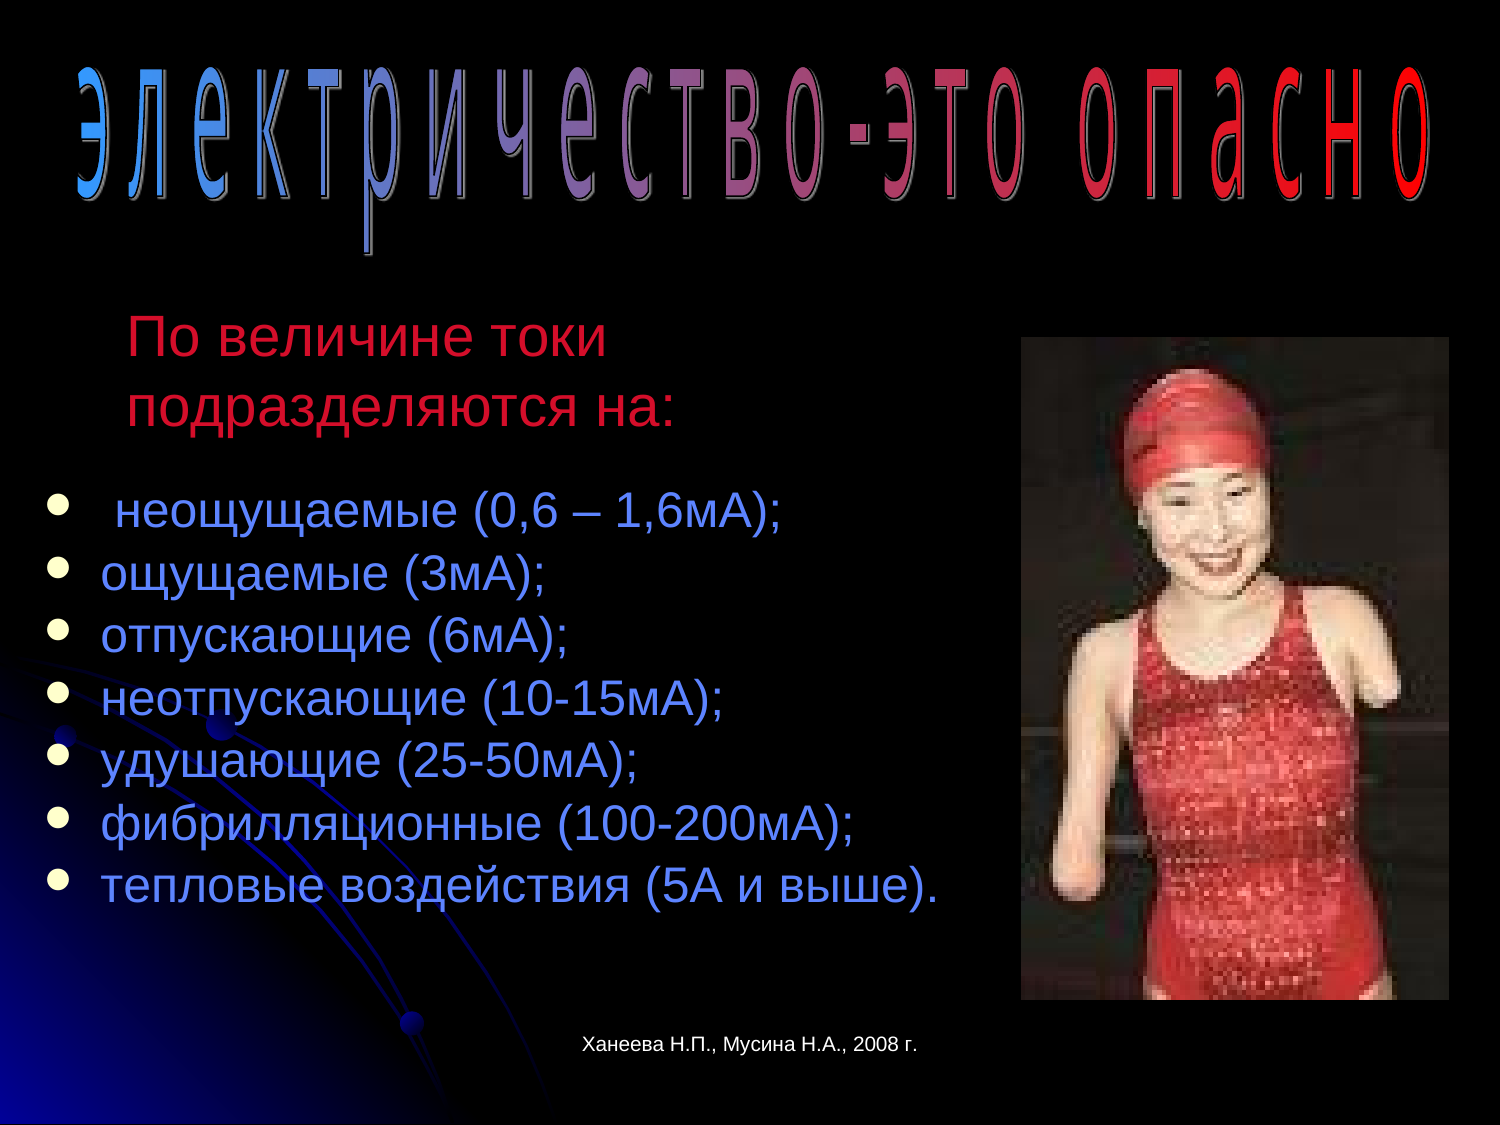

электричество-это опасно
По величине токи подразделяются на:
# неощущаемые (0,6 – 1,6мА);
ощущаемые (3мА);
отпускающие (6мА);
неотпускающие (10-15мА);
удушающие (25-50мА);
фибрилляционные (100-200мА);
тепловые воздействия (5А и выше).
Ханеева Н.П., Мусина Н.А., 2008 г.